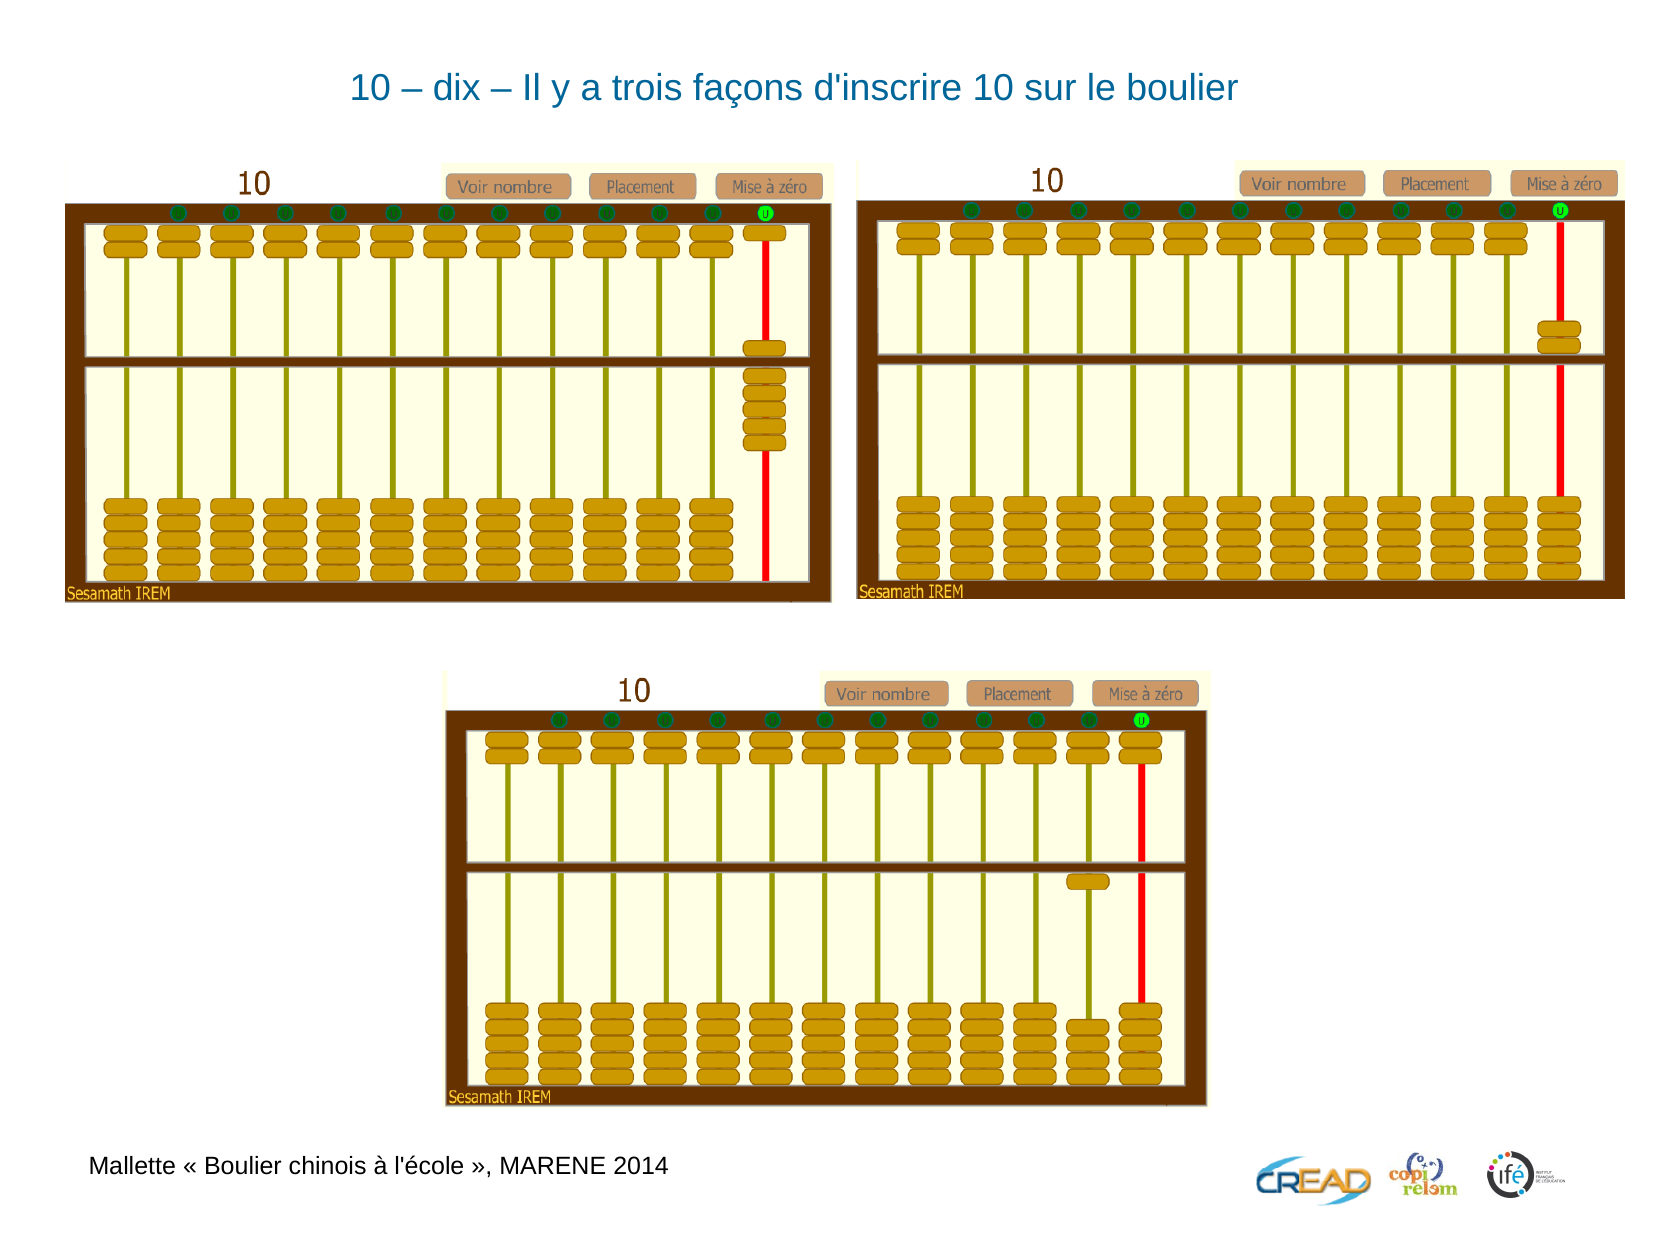

10 – dix – Il y a trois façons d'inscrire 10 sur le boulier